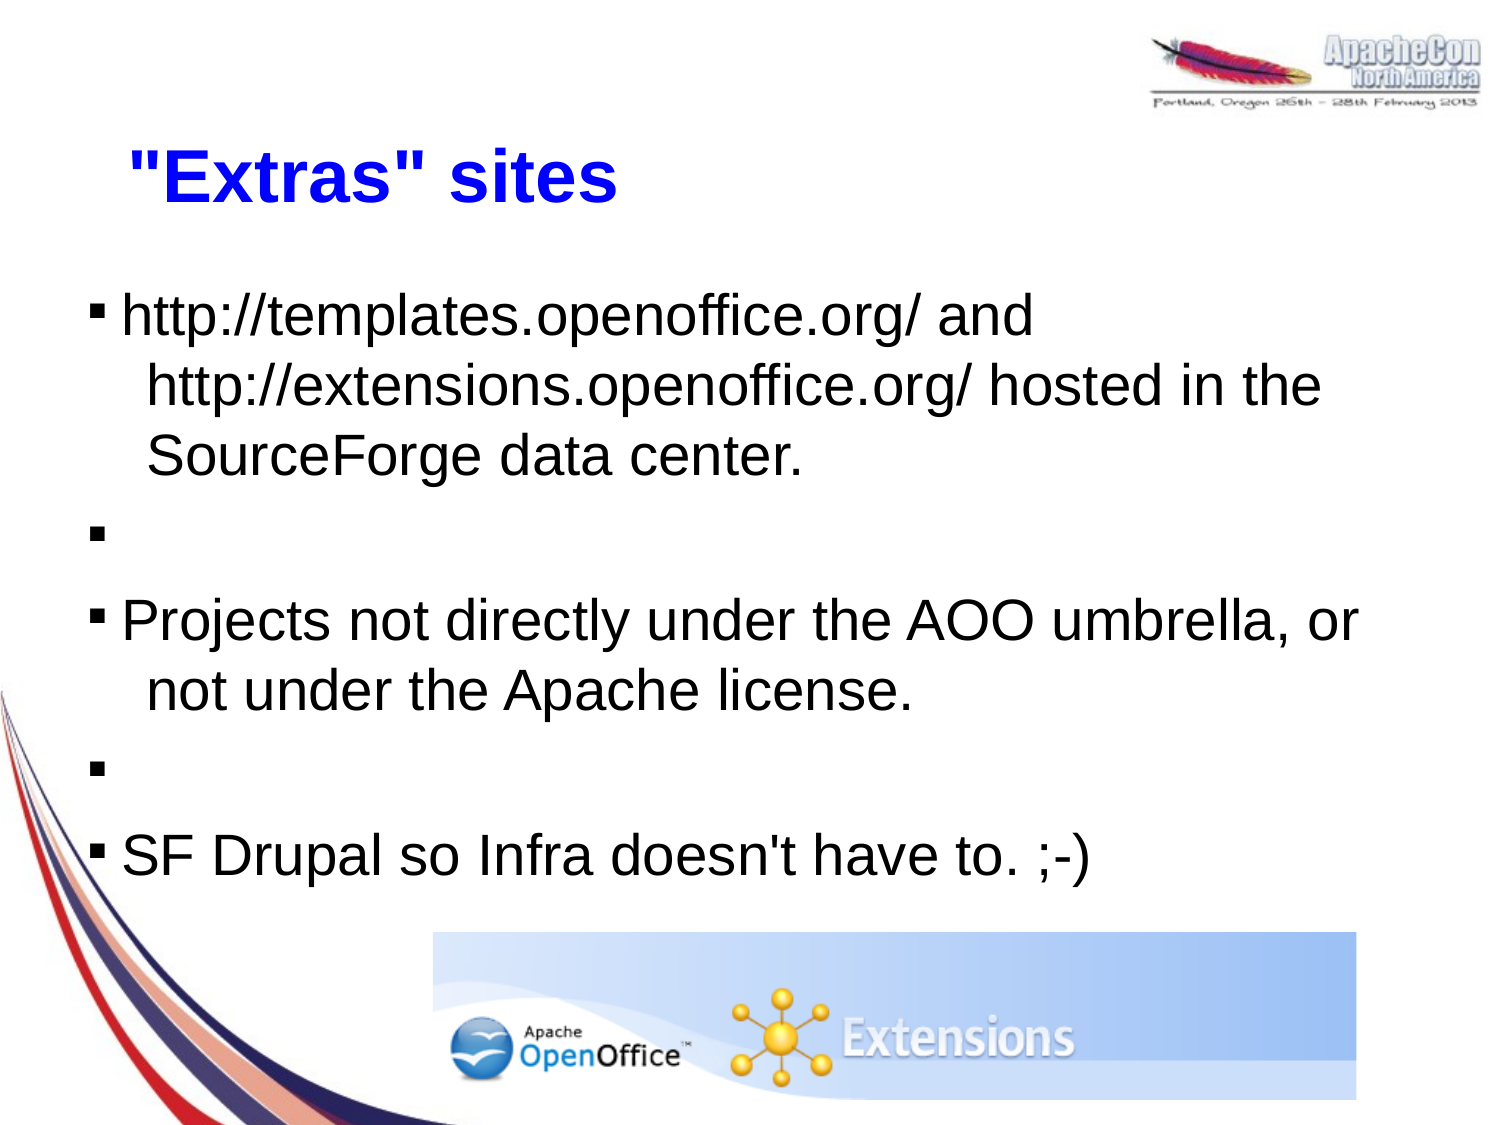

# "Extras" sites
 http://templates.openoffice.org/ and http://extensions.openoffice.org/ hosted in the SourceForge data center.
 Projects not directly under the AOO umbrella, or not under the Apache license.
 SF Drupal so Infra doesn't have to. ;-)